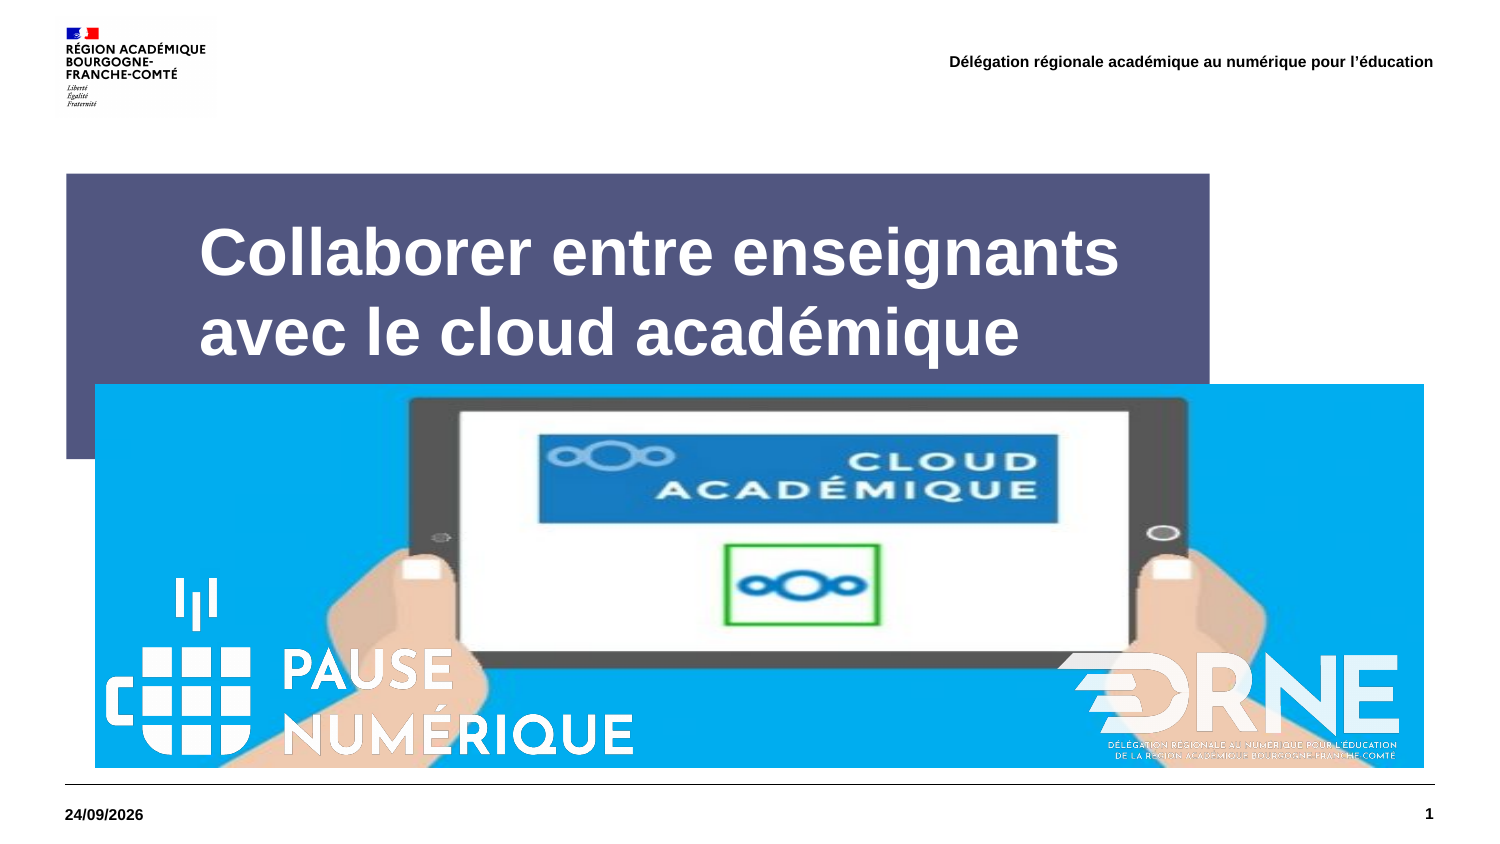

Délégation régionale académique au numérique pour l’éducation
Collaborer entre enseignants avec le cloud académique